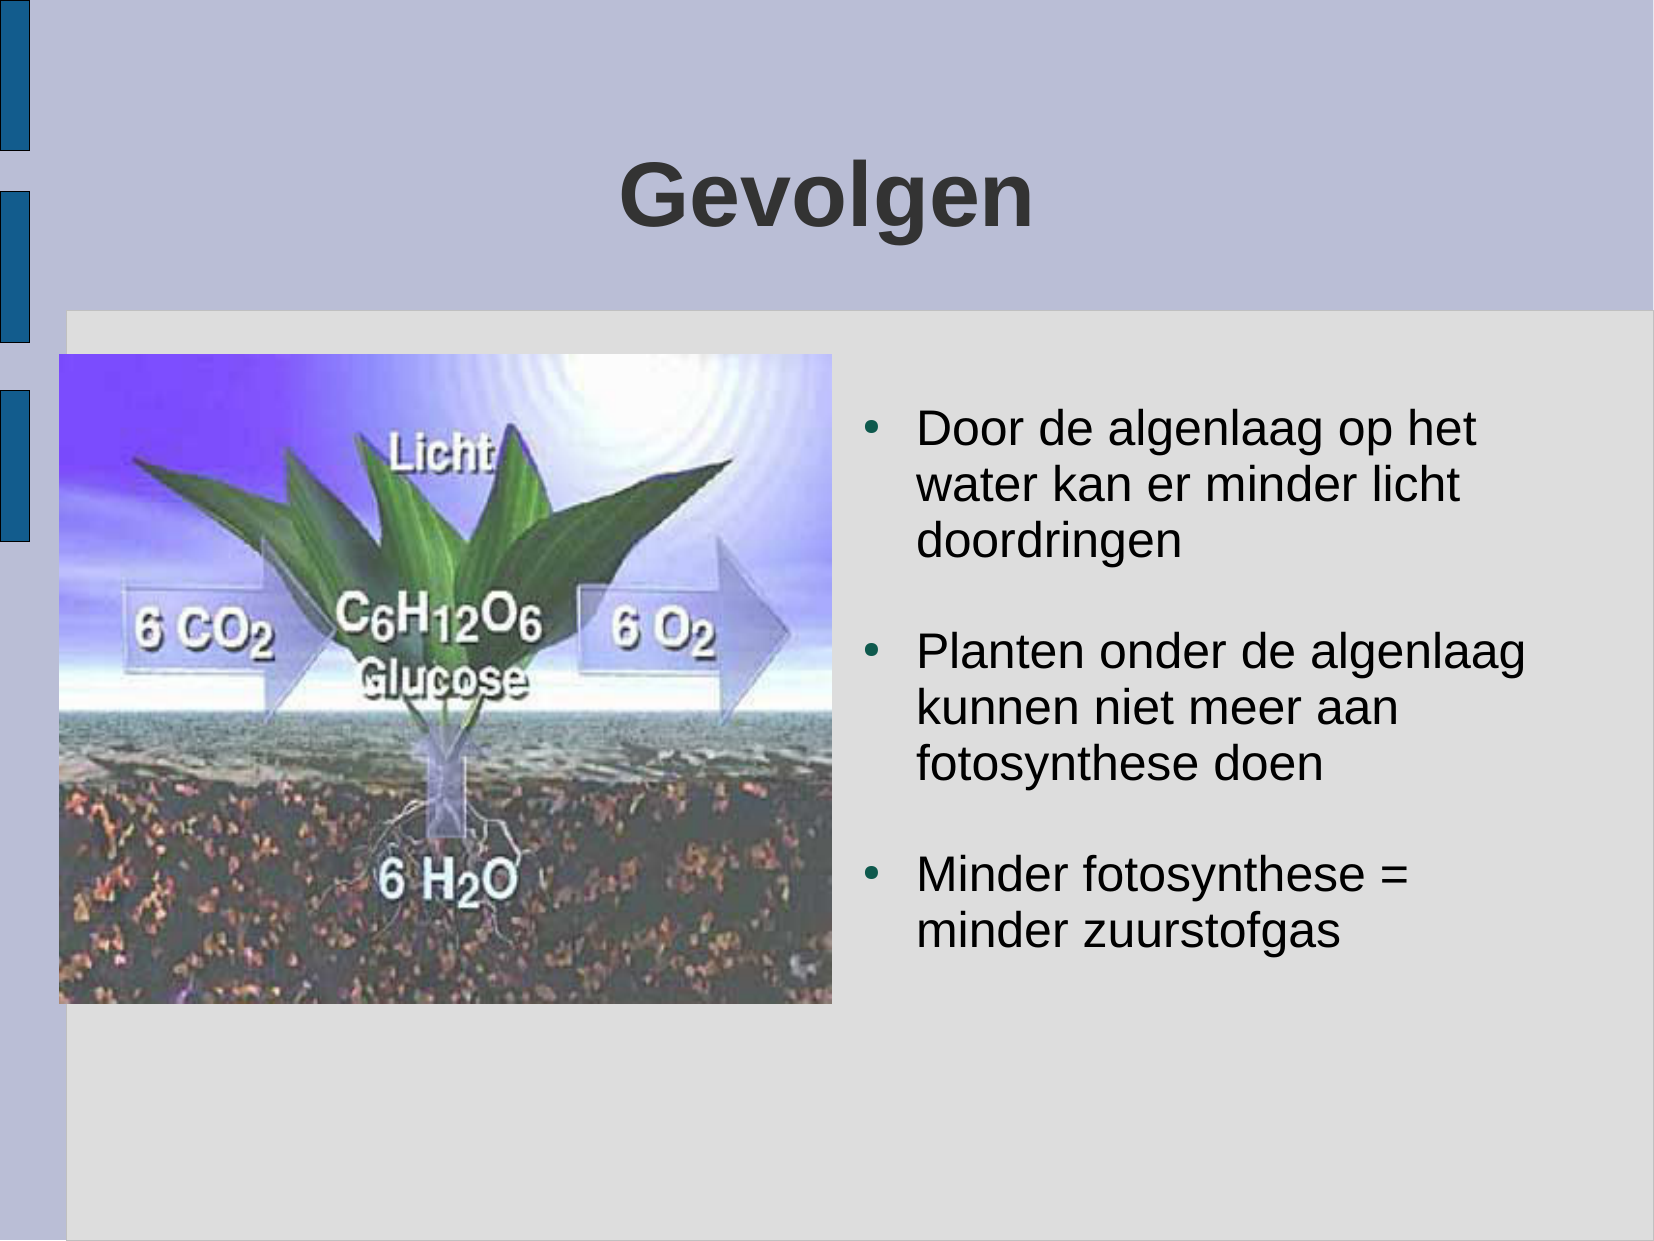

# Gevolgen
Door de algenlaag op het water kan er minder licht doordringen
Planten onder de algenlaag kunnen niet meer aan fotosynthese doen
Minder fotosynthese = minder zuurstofgas